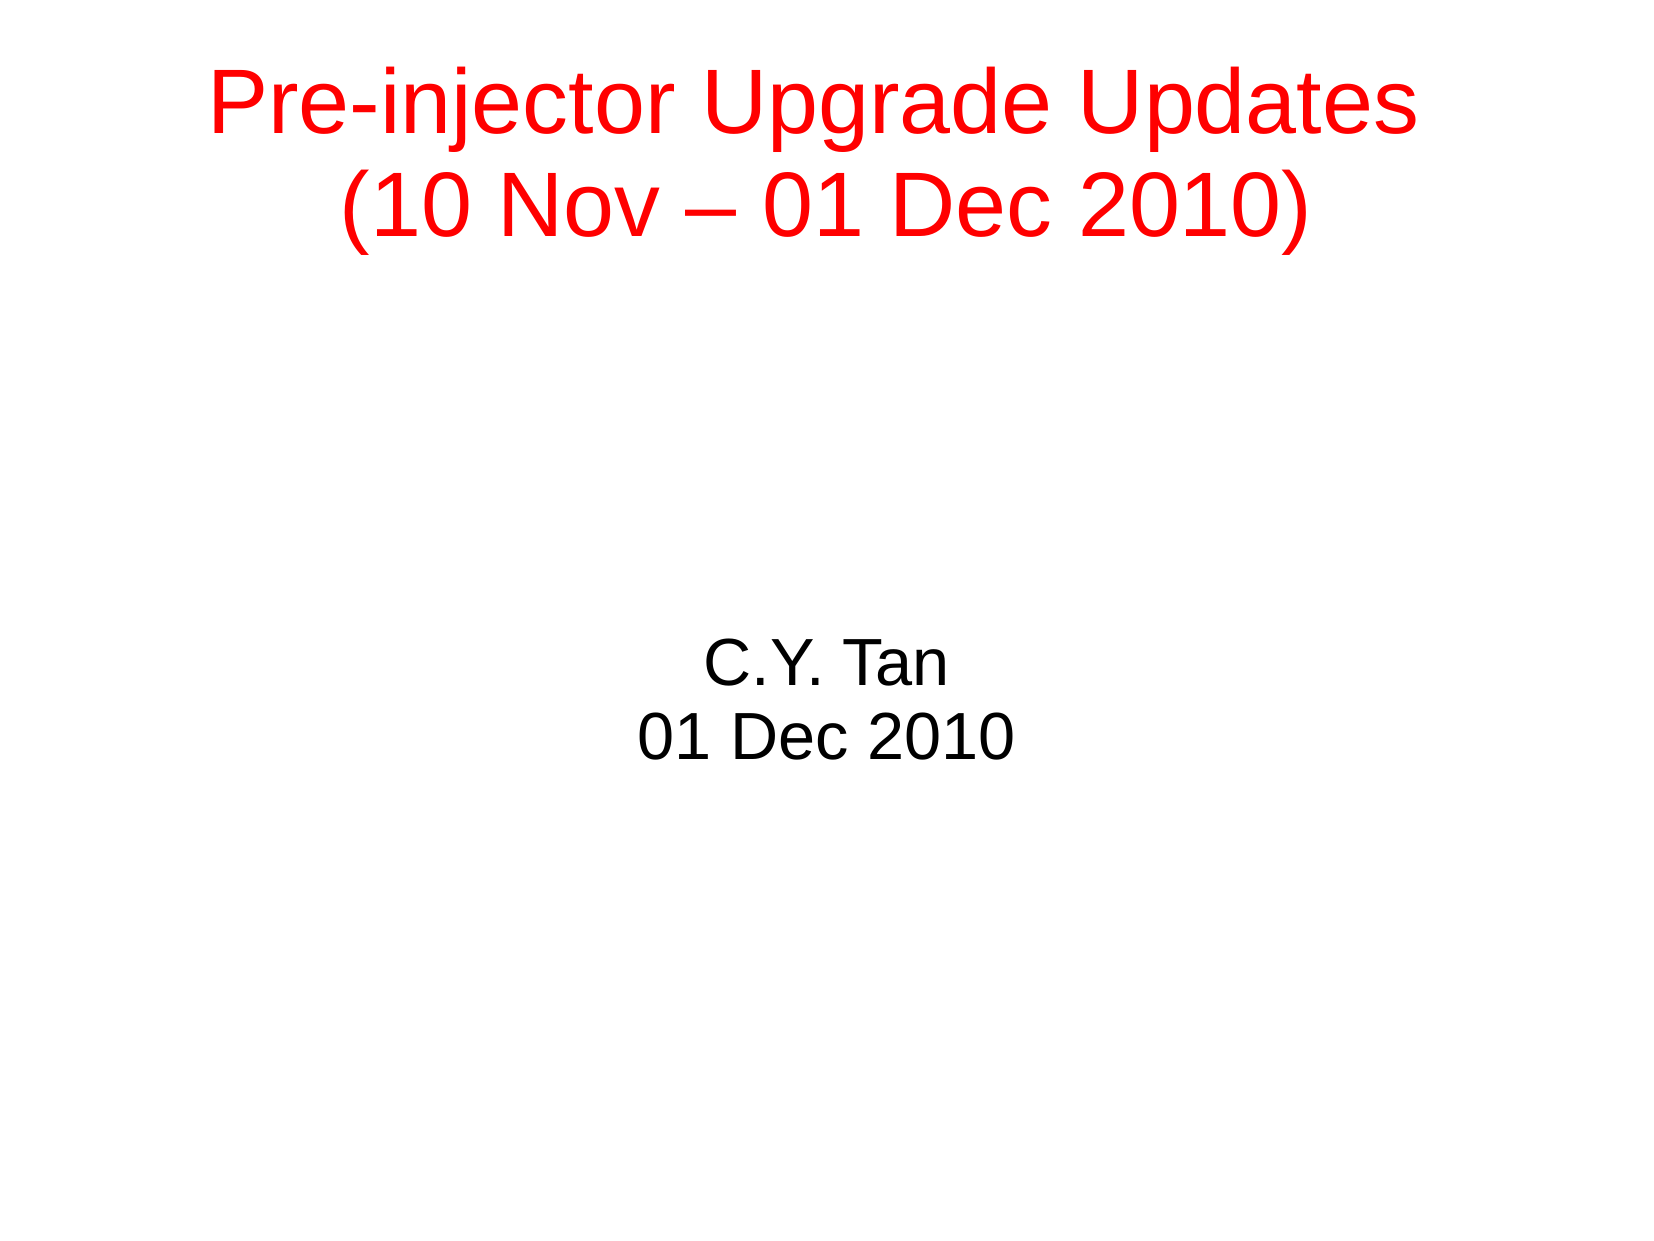

# Pre-injector Upgrade Updates (10 Nov – 01 Dec 2010)
C.Y. Tan
01 Dec 2010